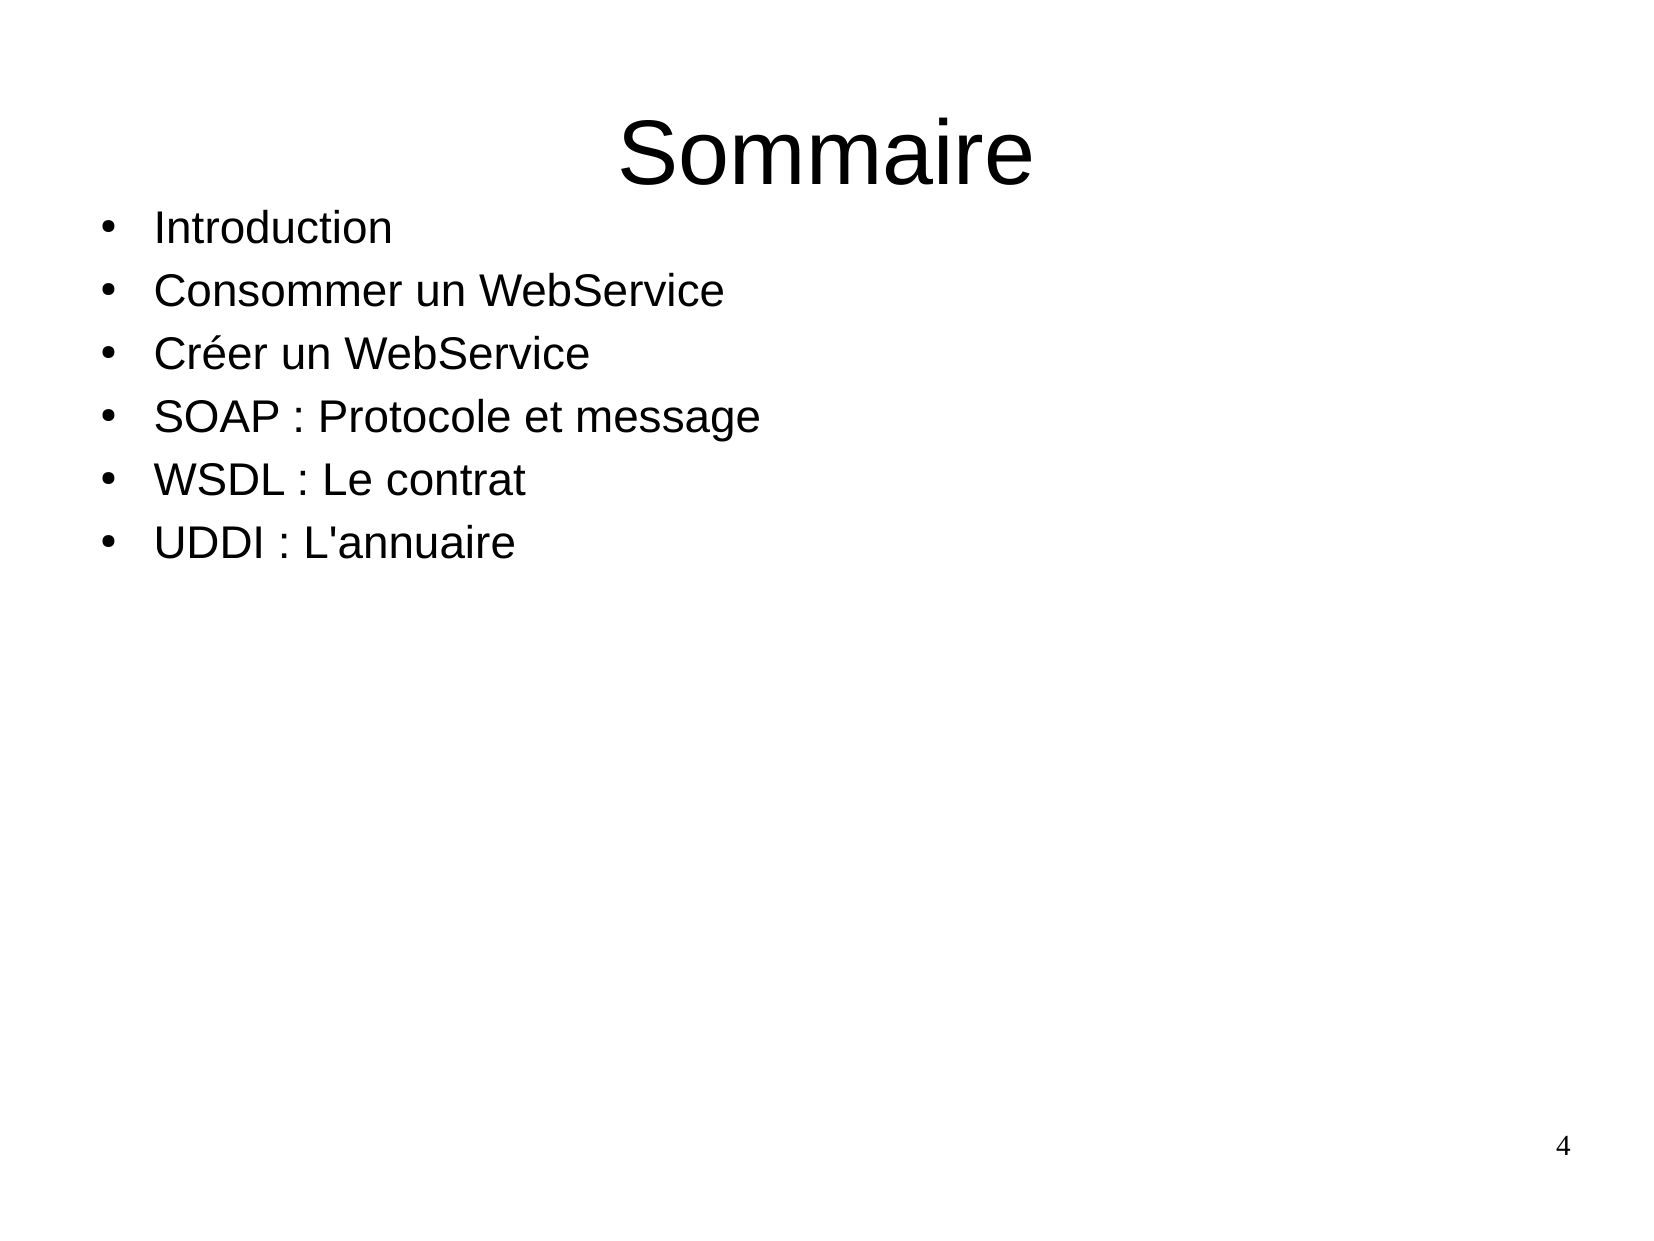

# Sommaire
Introduction
Consommer un WebService
Créer un WebService
SOAP : Protocole et message
WSDL : Le contrat
UDDI : L'annuaire
4